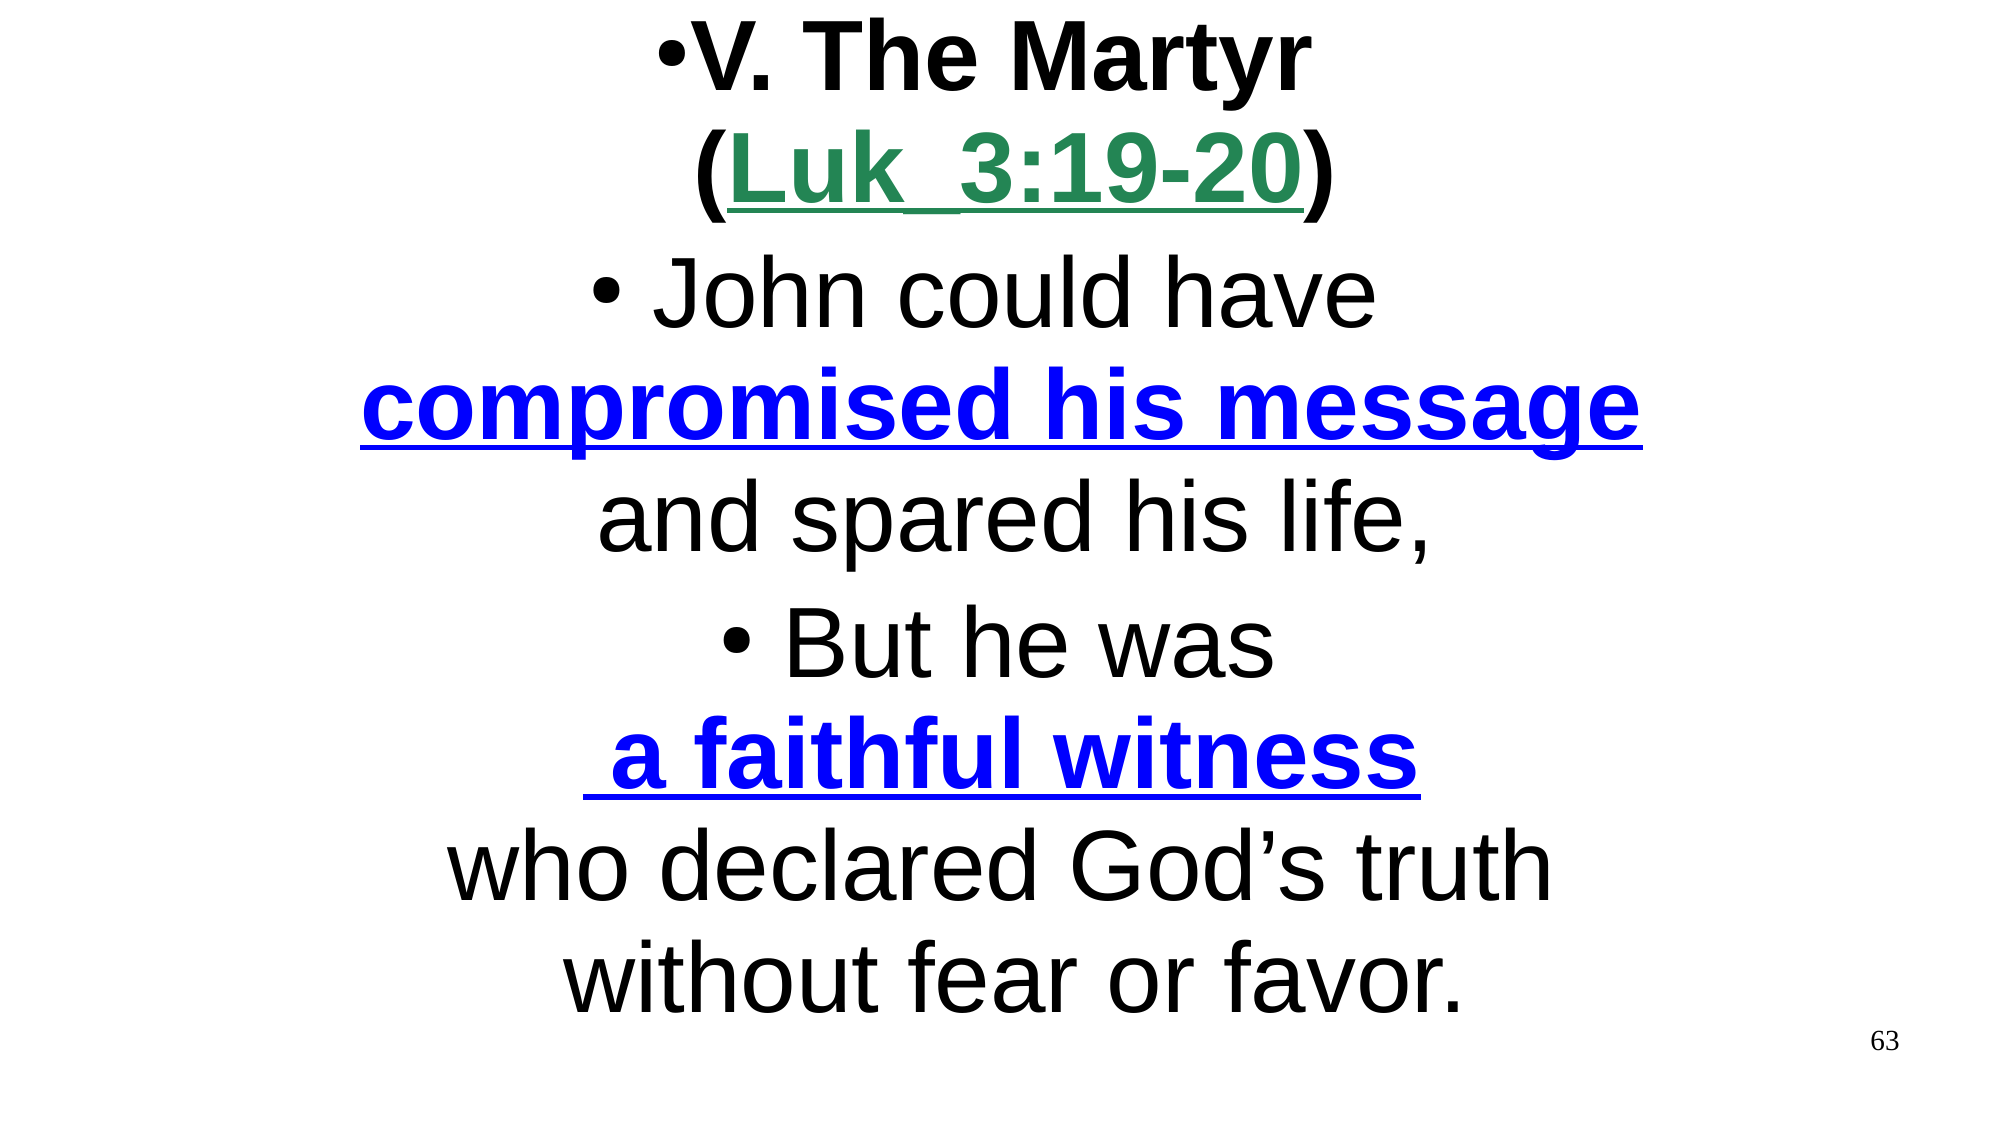

# V. The Martyr (Luk_3:19-20)
 John could have
compromised his message
and spared his life,
 But he was
 a faithful witness
who declared God’s truth
without fear or favor.
63